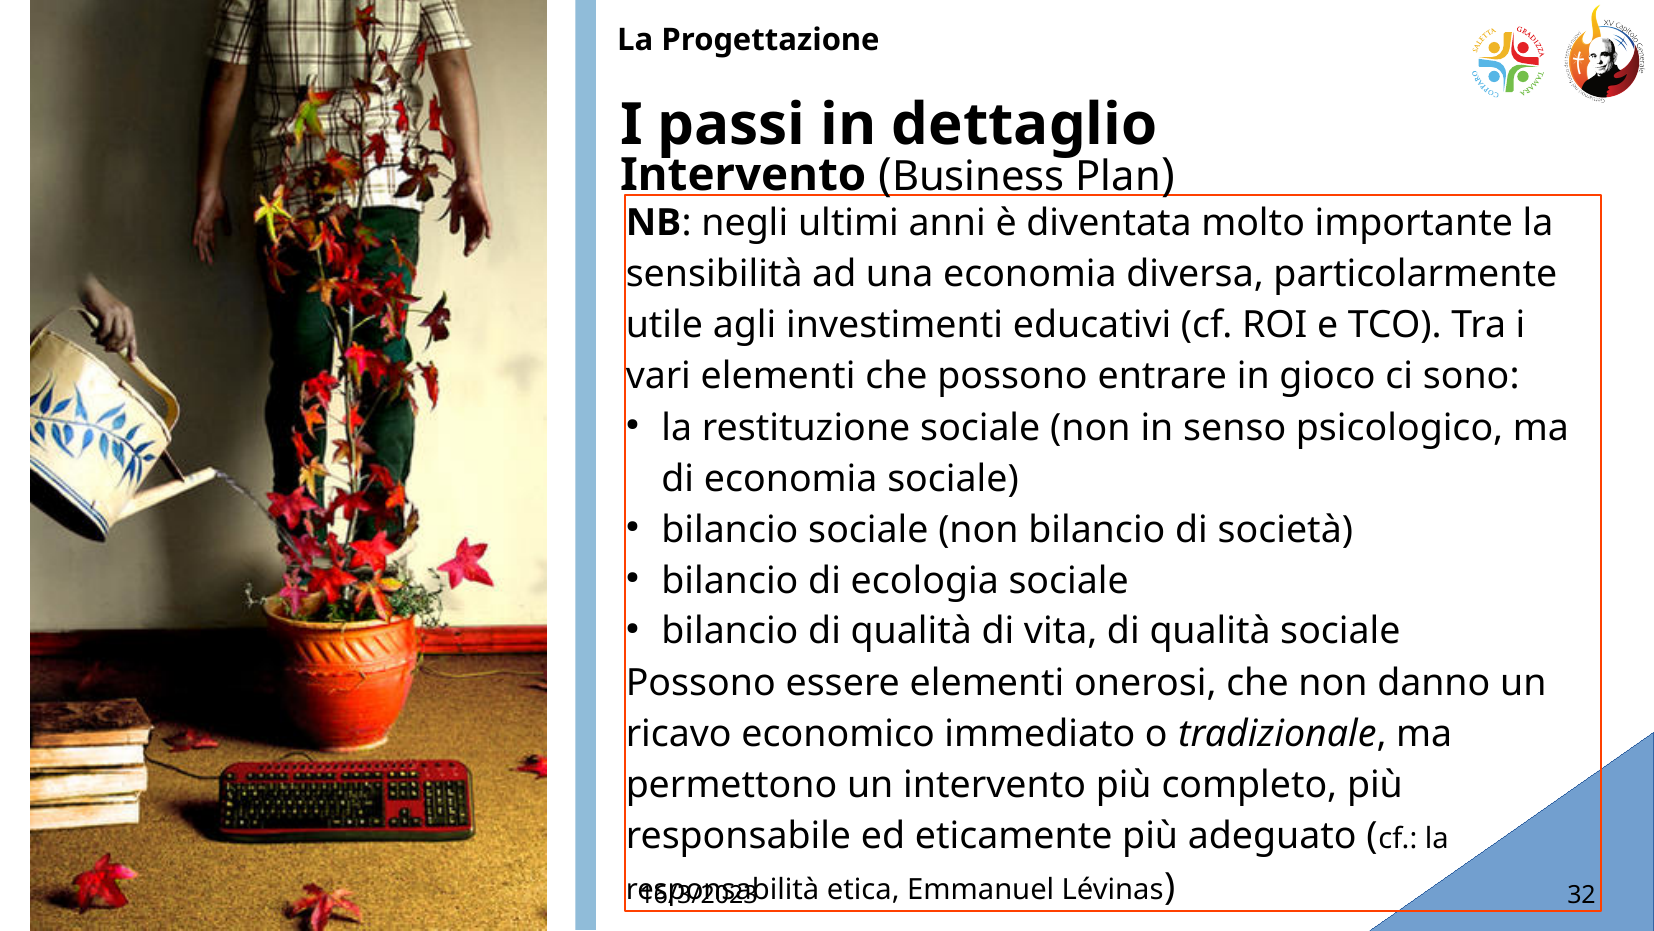

La Progettazione
I passi in dettaglio
Intervento (Business Plan)
# NB: negli ultimi anni è diventata molto importante la sensibilità ad una economia diversa, particolarmente utile agli investimenti educativi (cf. ROI e TCO). Tra i vari elementi che possono entrare in gioco ci sono:
la restituzione sociale (non in senso psicologico, ma di economia sociale)
bilancio sociale (non bilancio di società)
bilancio di ecologia sociale
bilancio di qualità di vita, di qualità sociale
Possono essere elementi onerosi, che non danno un ricavo economico immediato o tradizionale, ma permettono un intervento più completo, più responsabile ed eticamente più adeguato (cf.: la responsabilità etica, Emmanuel Lévinas)